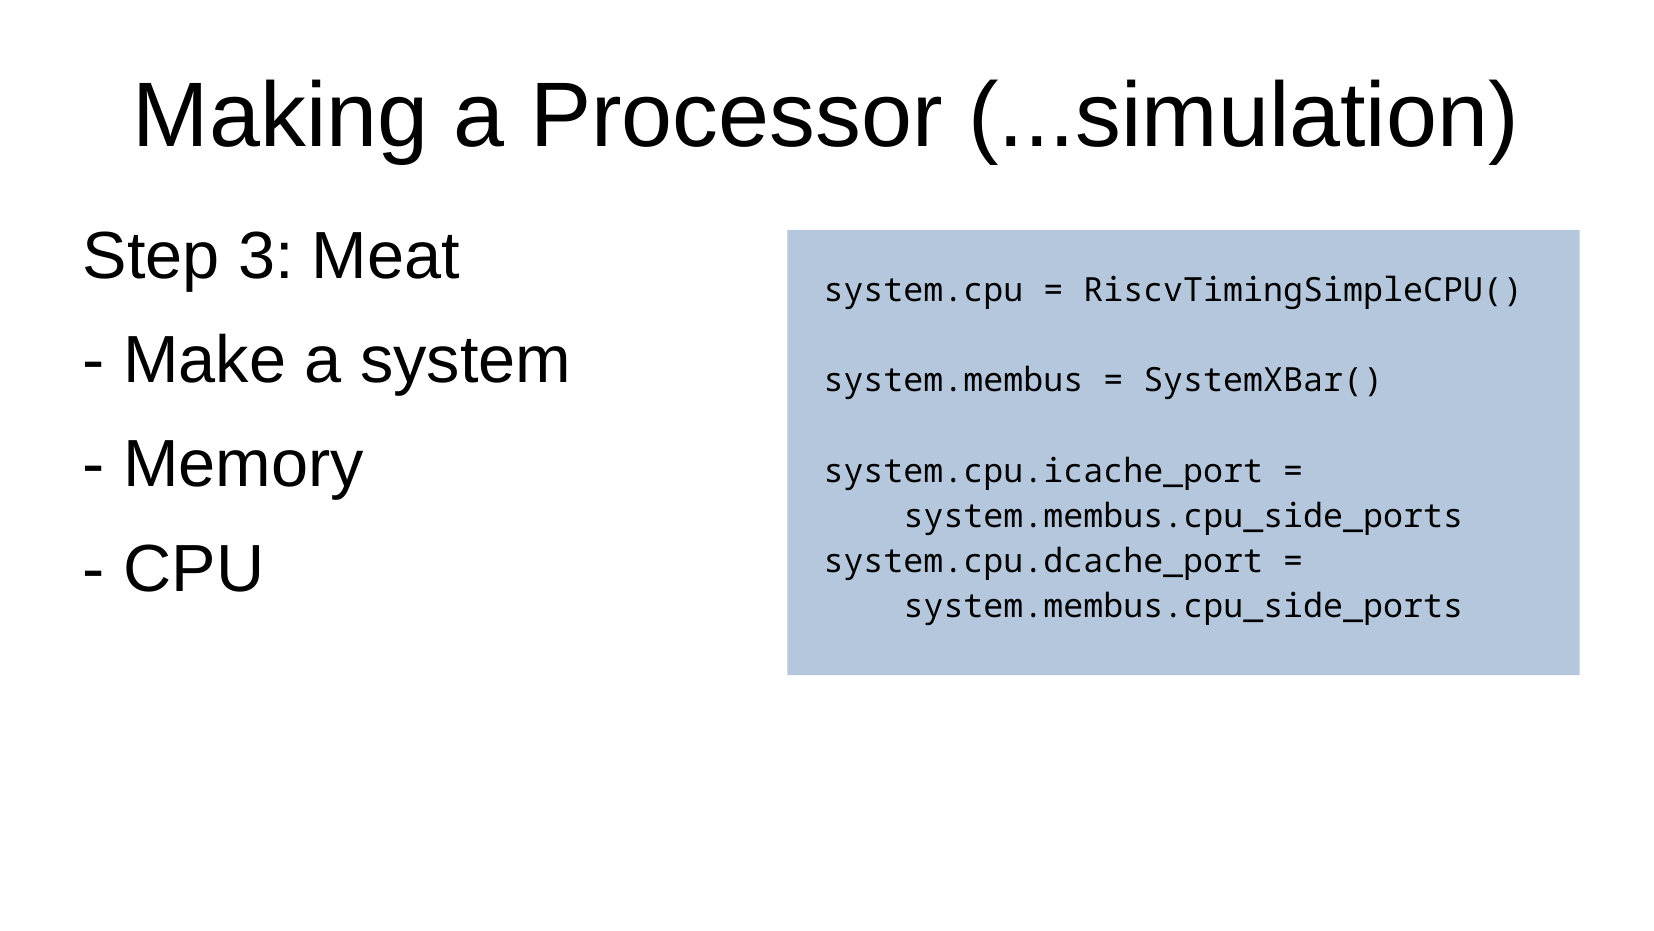

# Making a Processor (...simulation)
Step 3: Meat
- Make a system
- Memory
- CPU
system.cpu = RiscvTimingSimpleCPU()
system.membus = SystemXBar()
system.cpu.icache_port =
 system.membus.cpu_side_ports
system.cpu.dcache_port =
 system.membus.cpu_side_ports